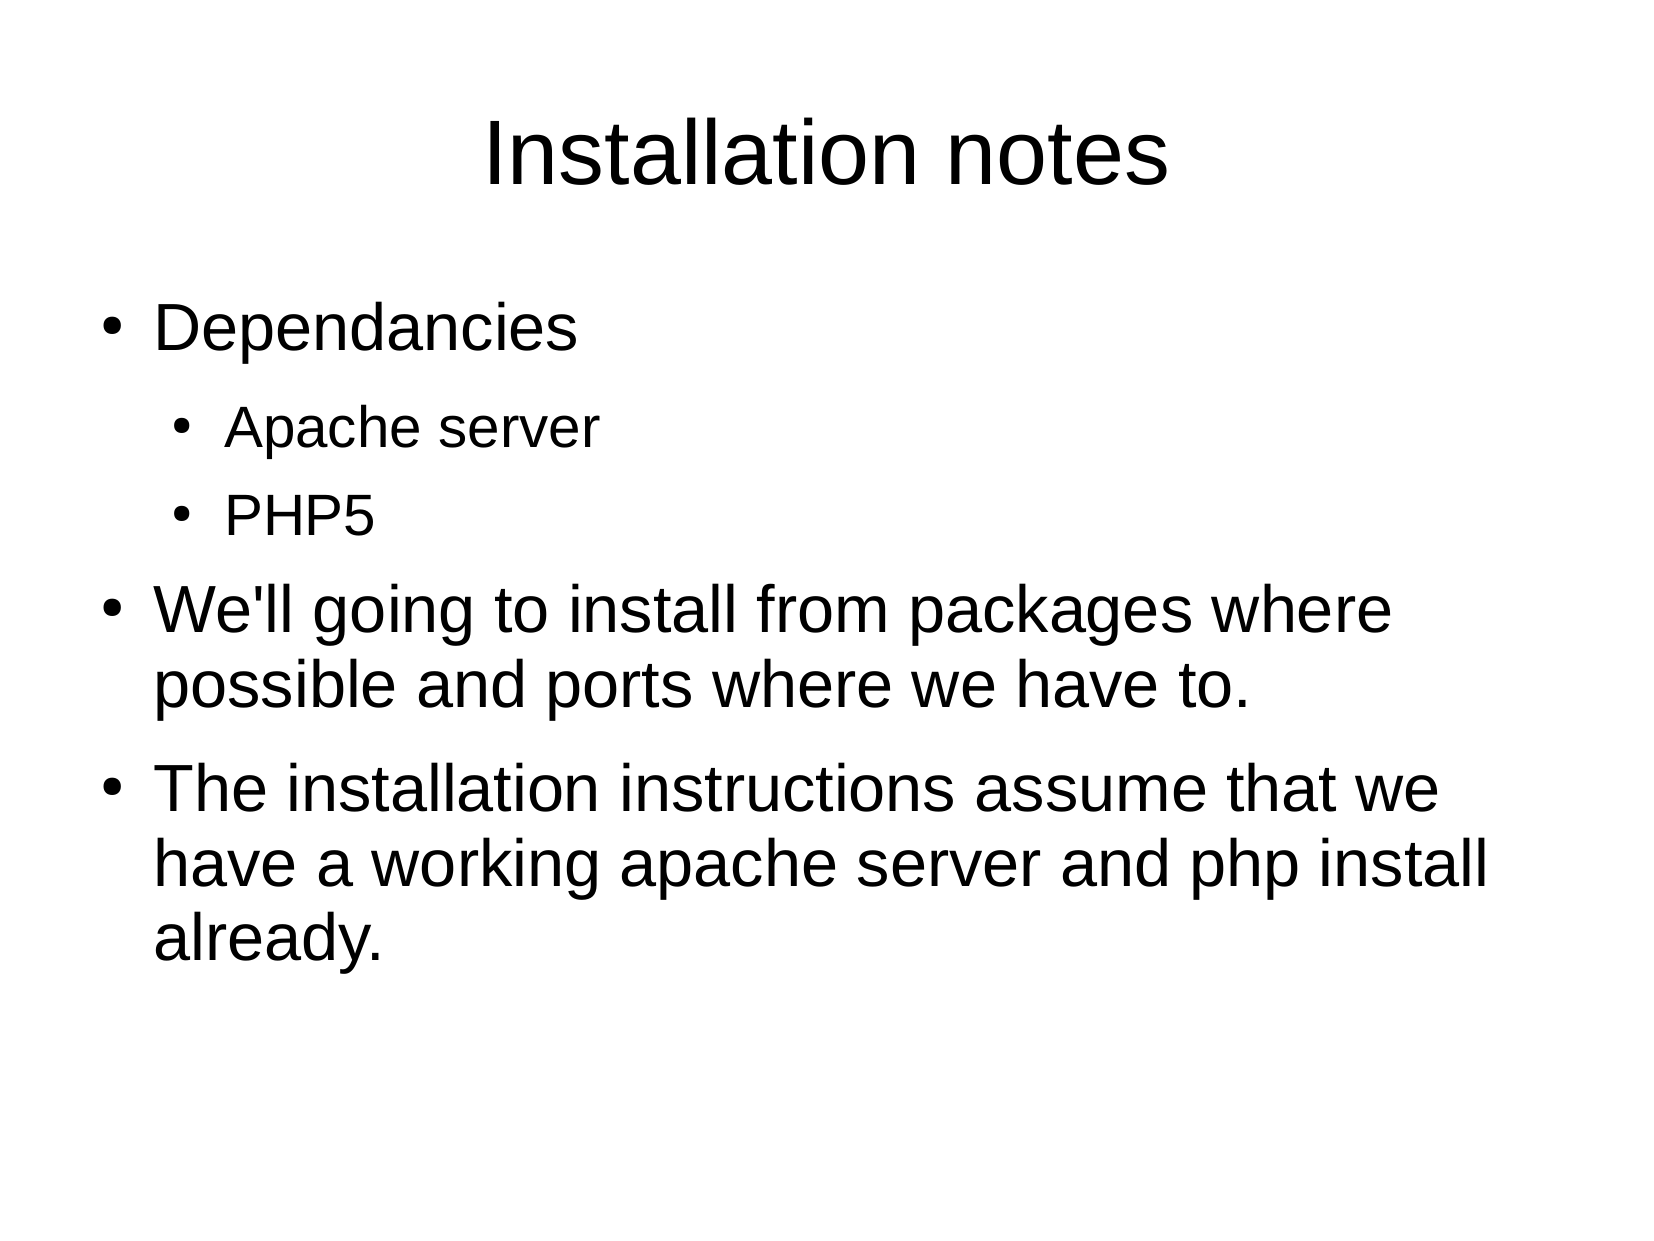

# Installation notes
Dependancies
Apache server
PHP5
We'll going to install from packages where possible and ports where we have to.
The installation instructions assume that we have a working apache server and php install already.